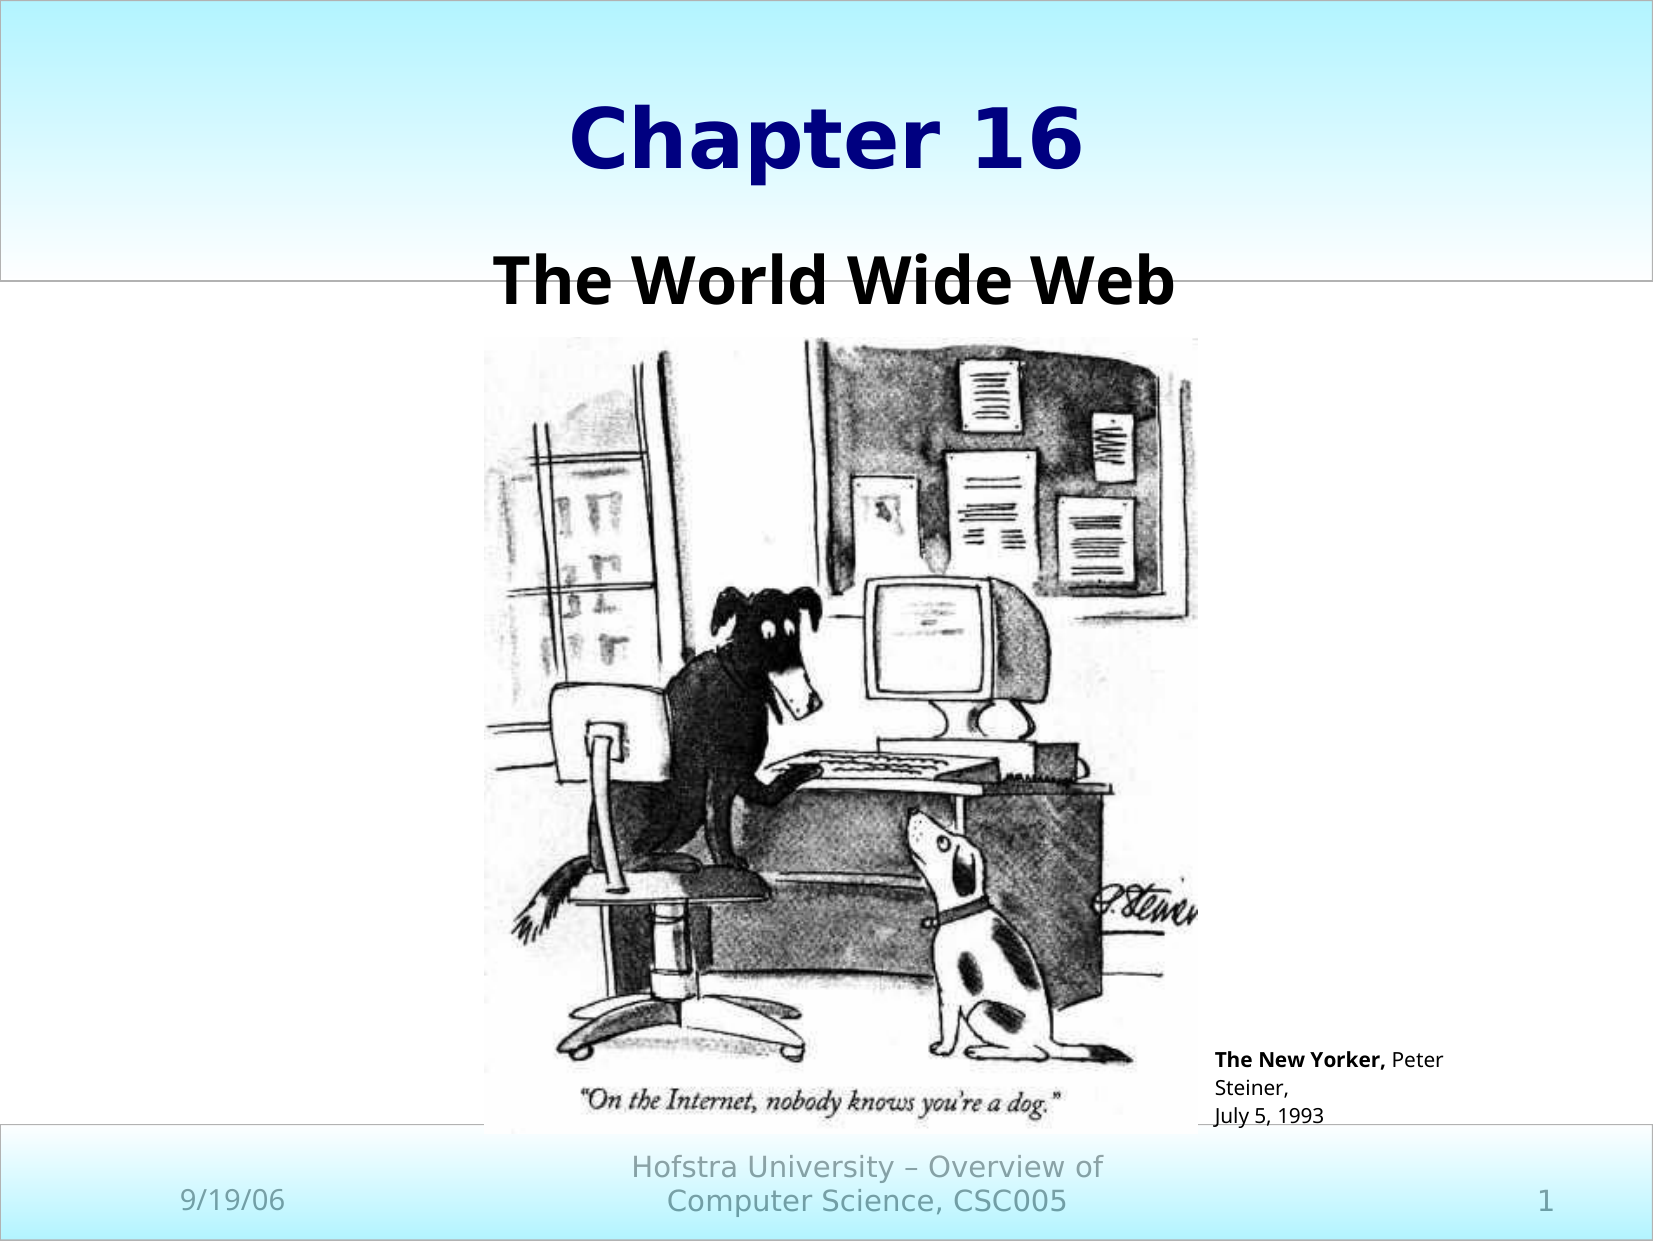

# Chapter 16
The World Wide Web
The New Yorker, Peter Steiner,
July 5, 1993
1